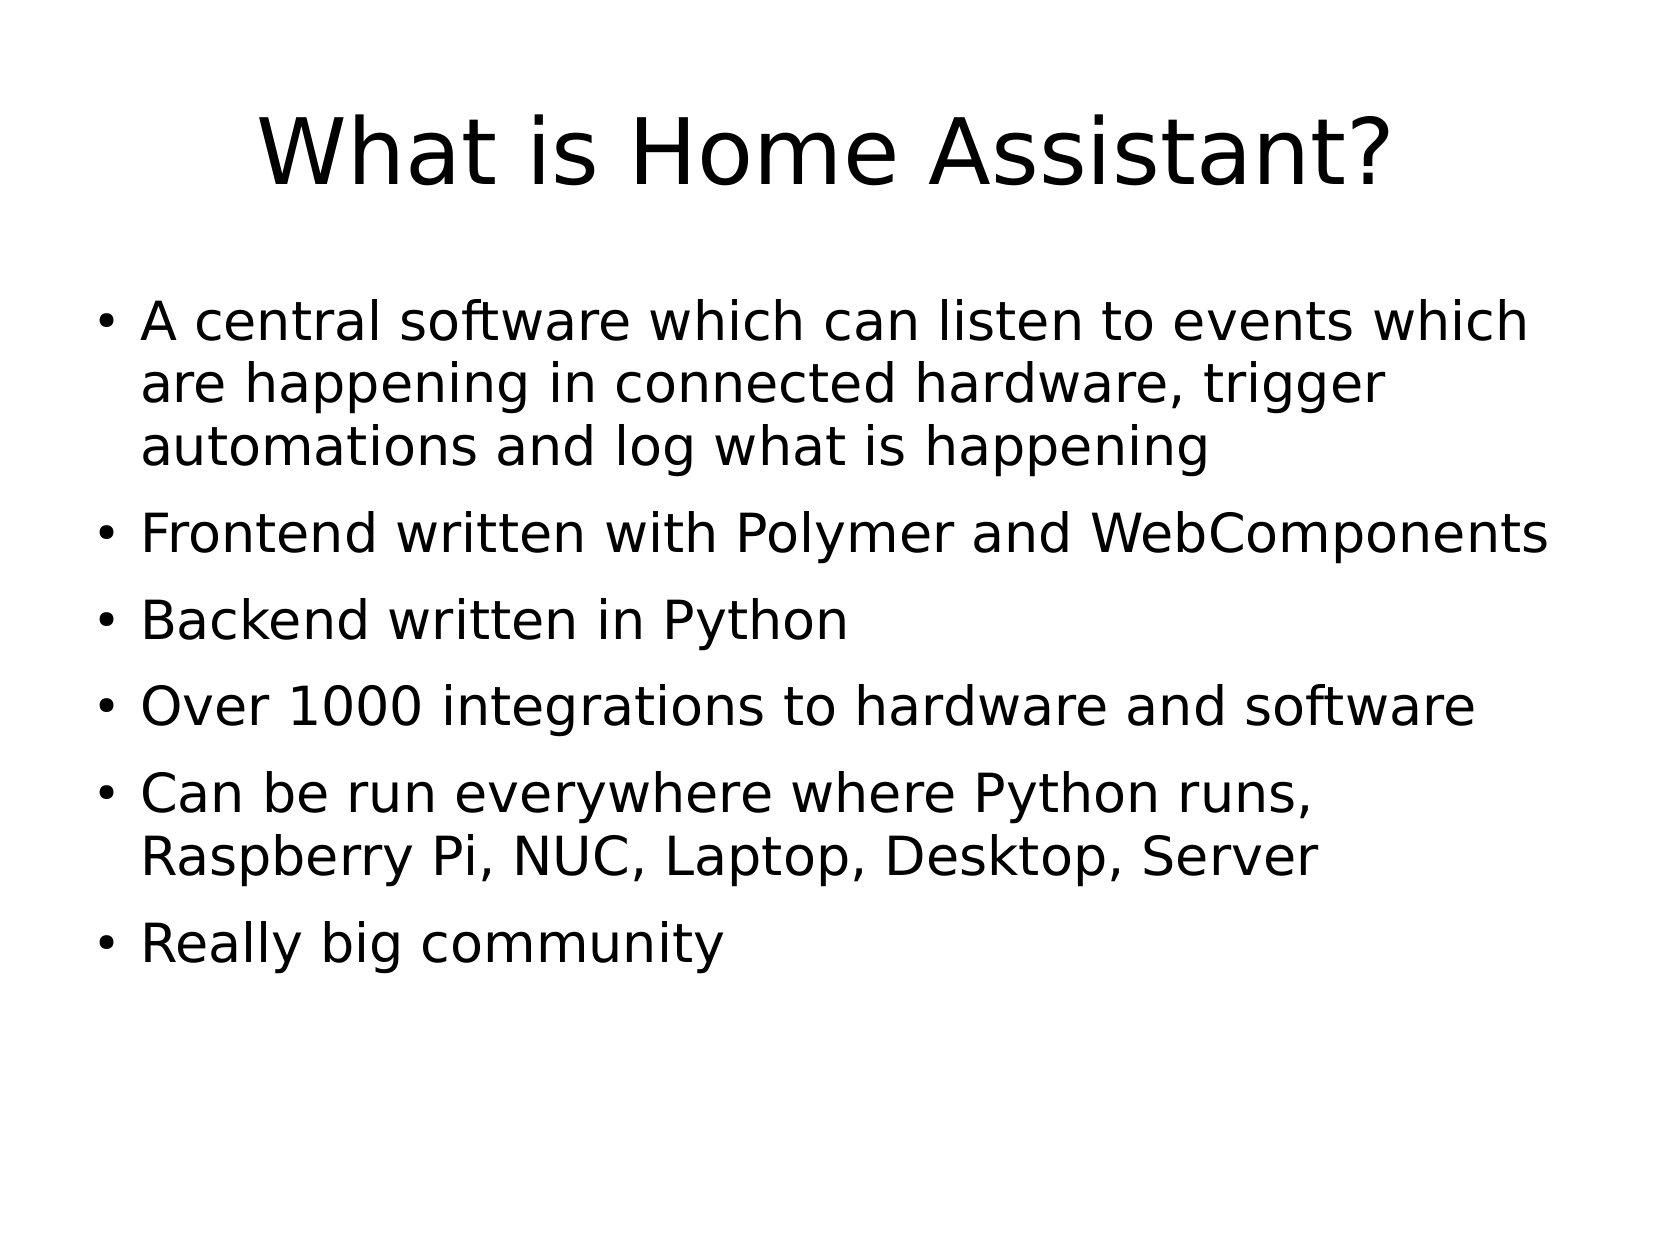

# What is Home Assistant?
A central software which can listen to events which are happening in connected hardware, trigger automations and log what is happening
Frontend written with Polymer and WebComponents
Backend written in Python
Over 1000 integrations to hardware and software
Can be run everywhere where Python runs, Raspberry Pi, NUC, Laptop, Desktop, Server
Really big community